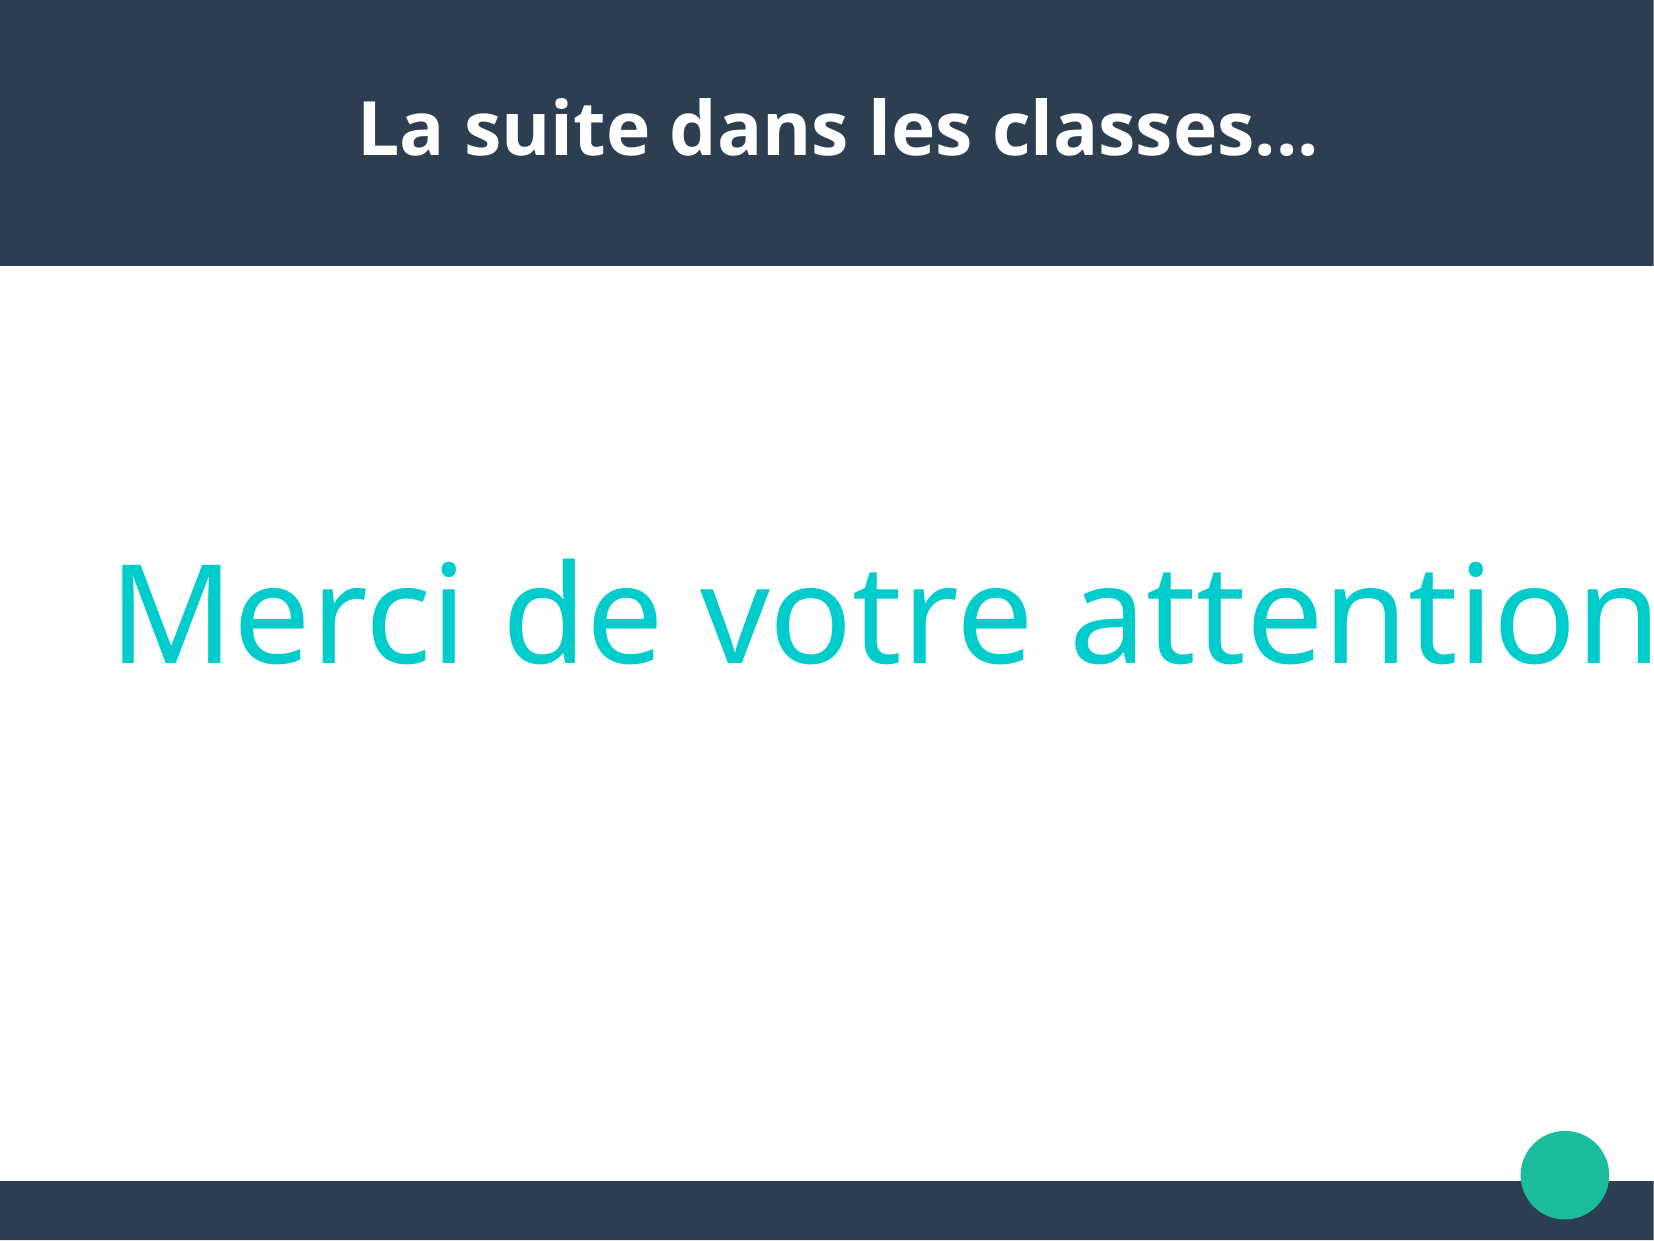

# La suite dans les classes...
Merci de votre attention.